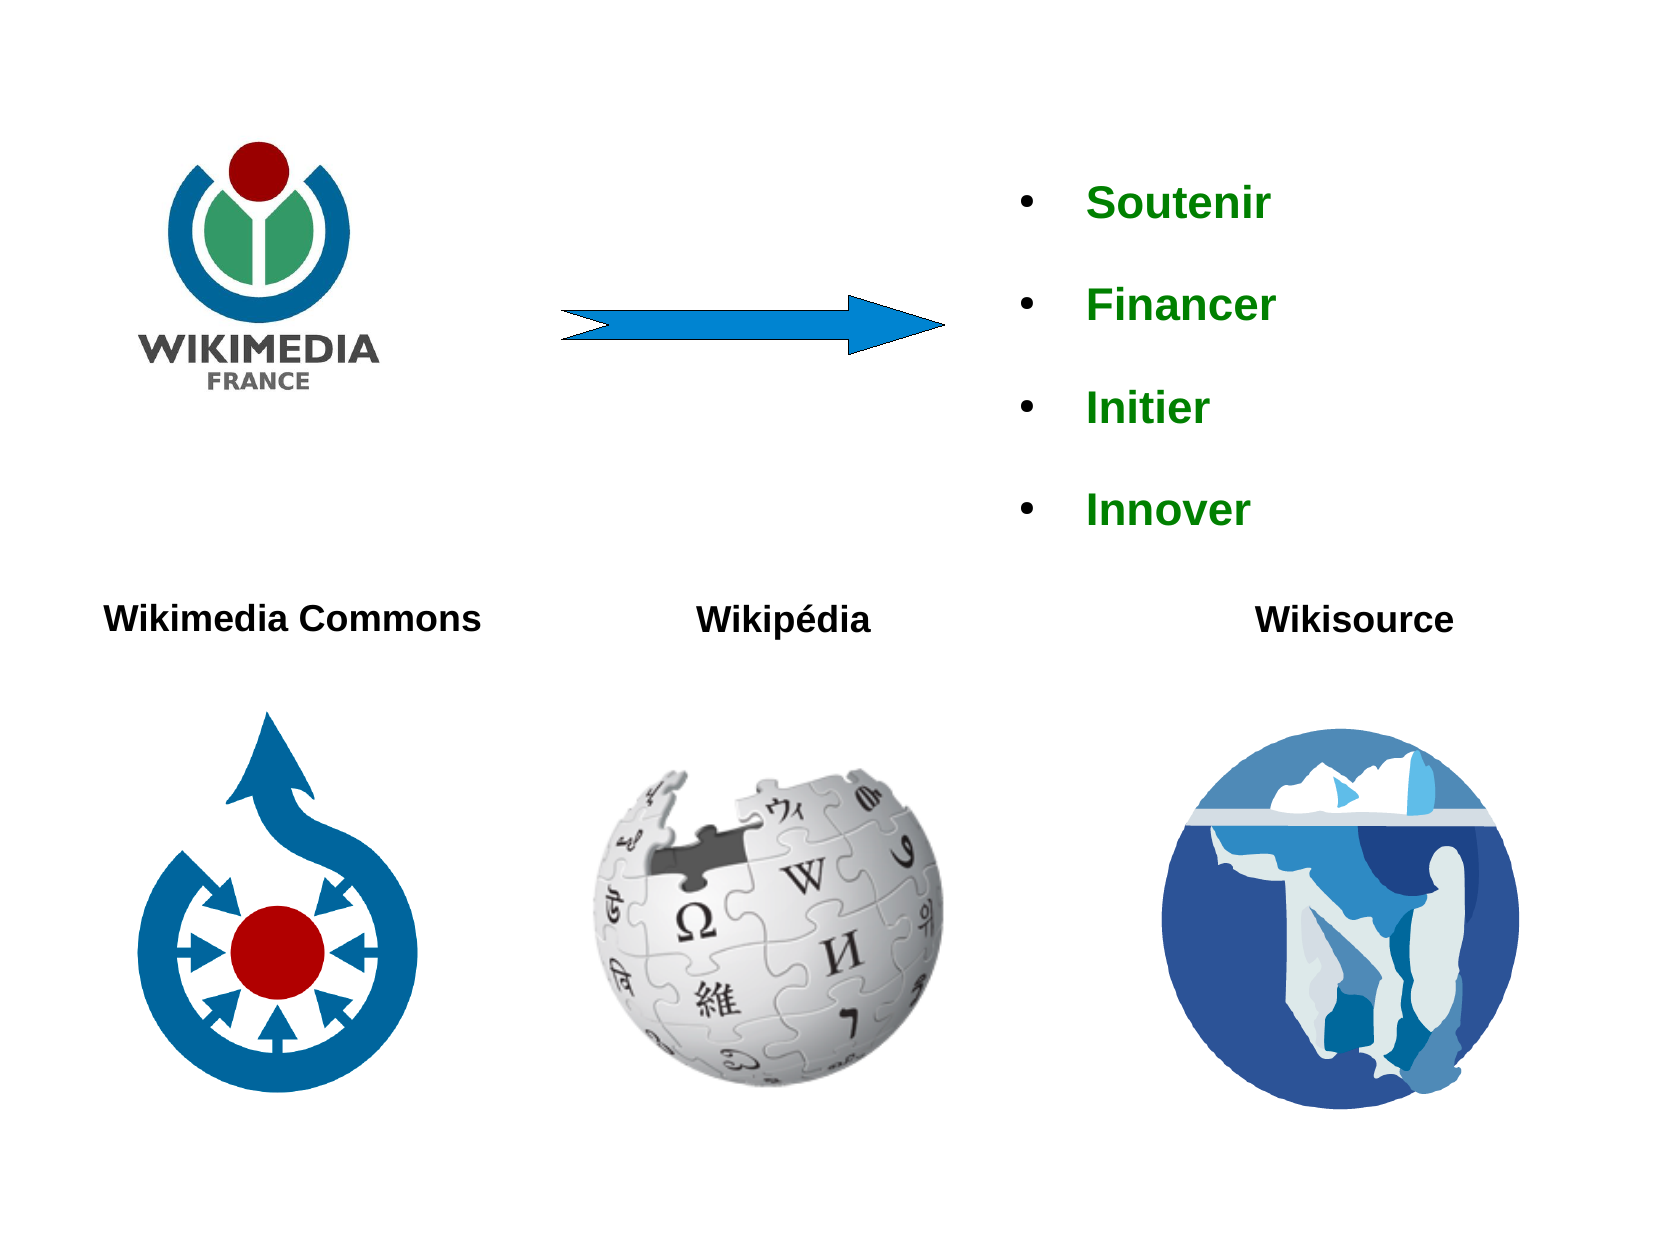

Soutenir
 Financer
 Initier
 Innover
Wikimedia Commons
Wikipédia
Wikisource